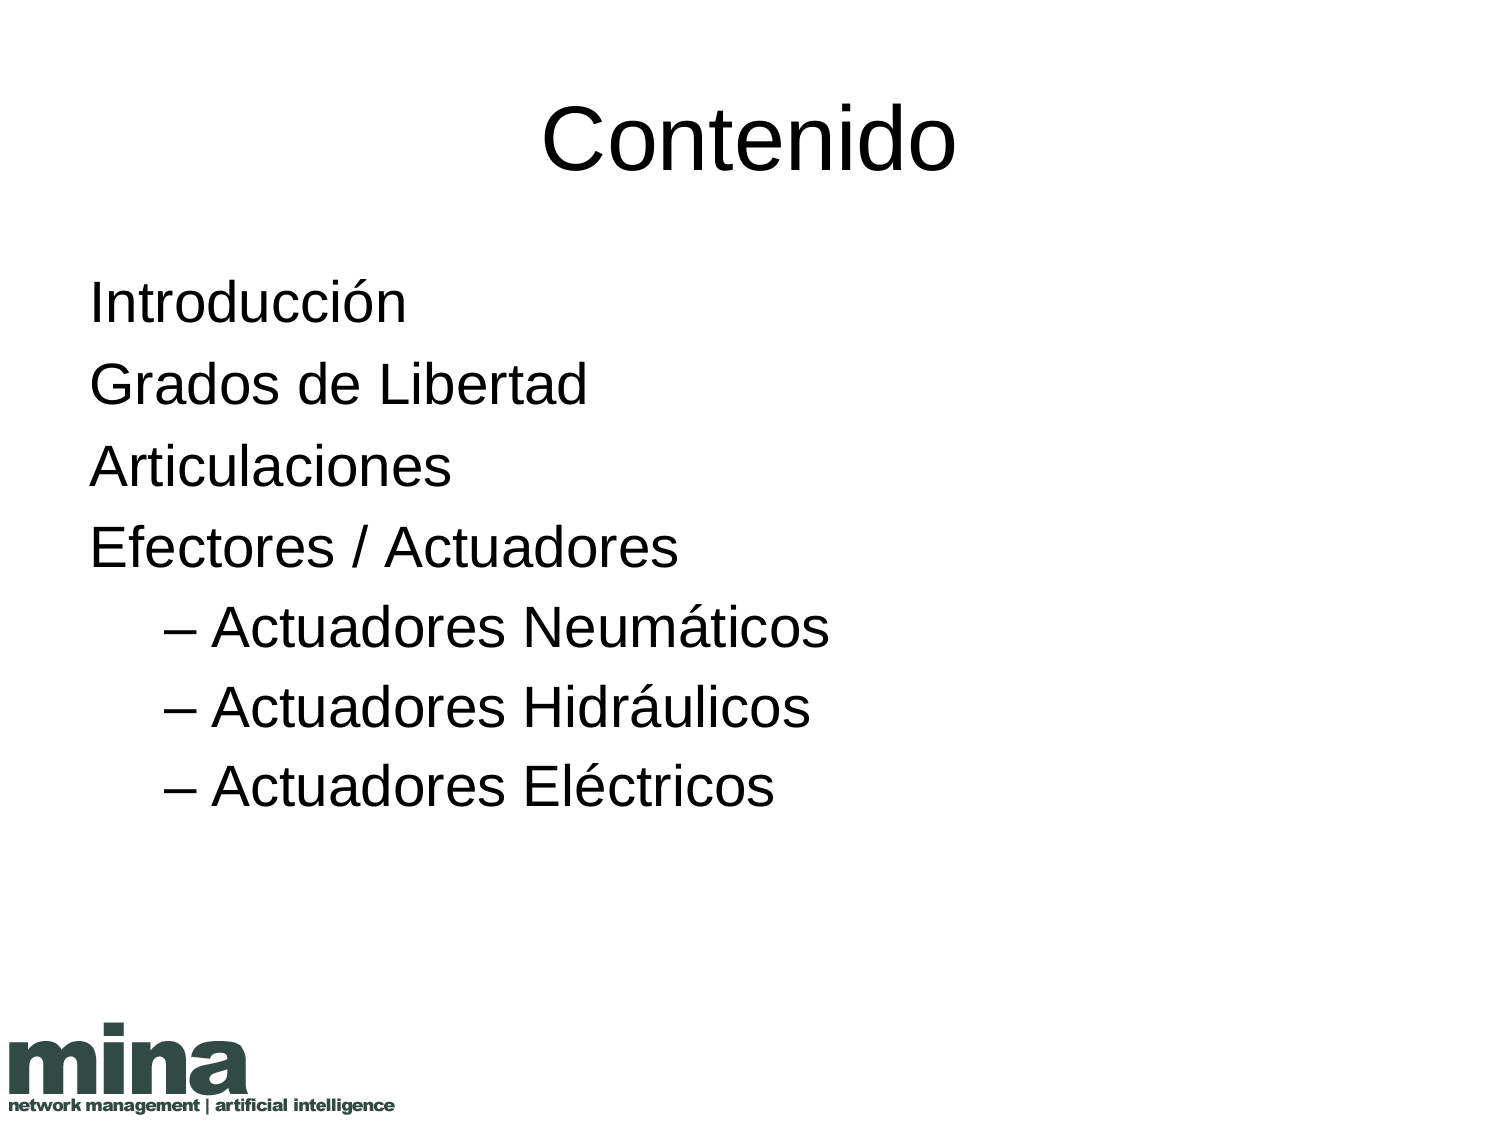

# Contenido
Introducción
Grados de Libertad
Articulaciones
Efectores / Actuadores
Actuadores Neumáticos
Actuadores Hidráulicos
Actuadores Eléctricos